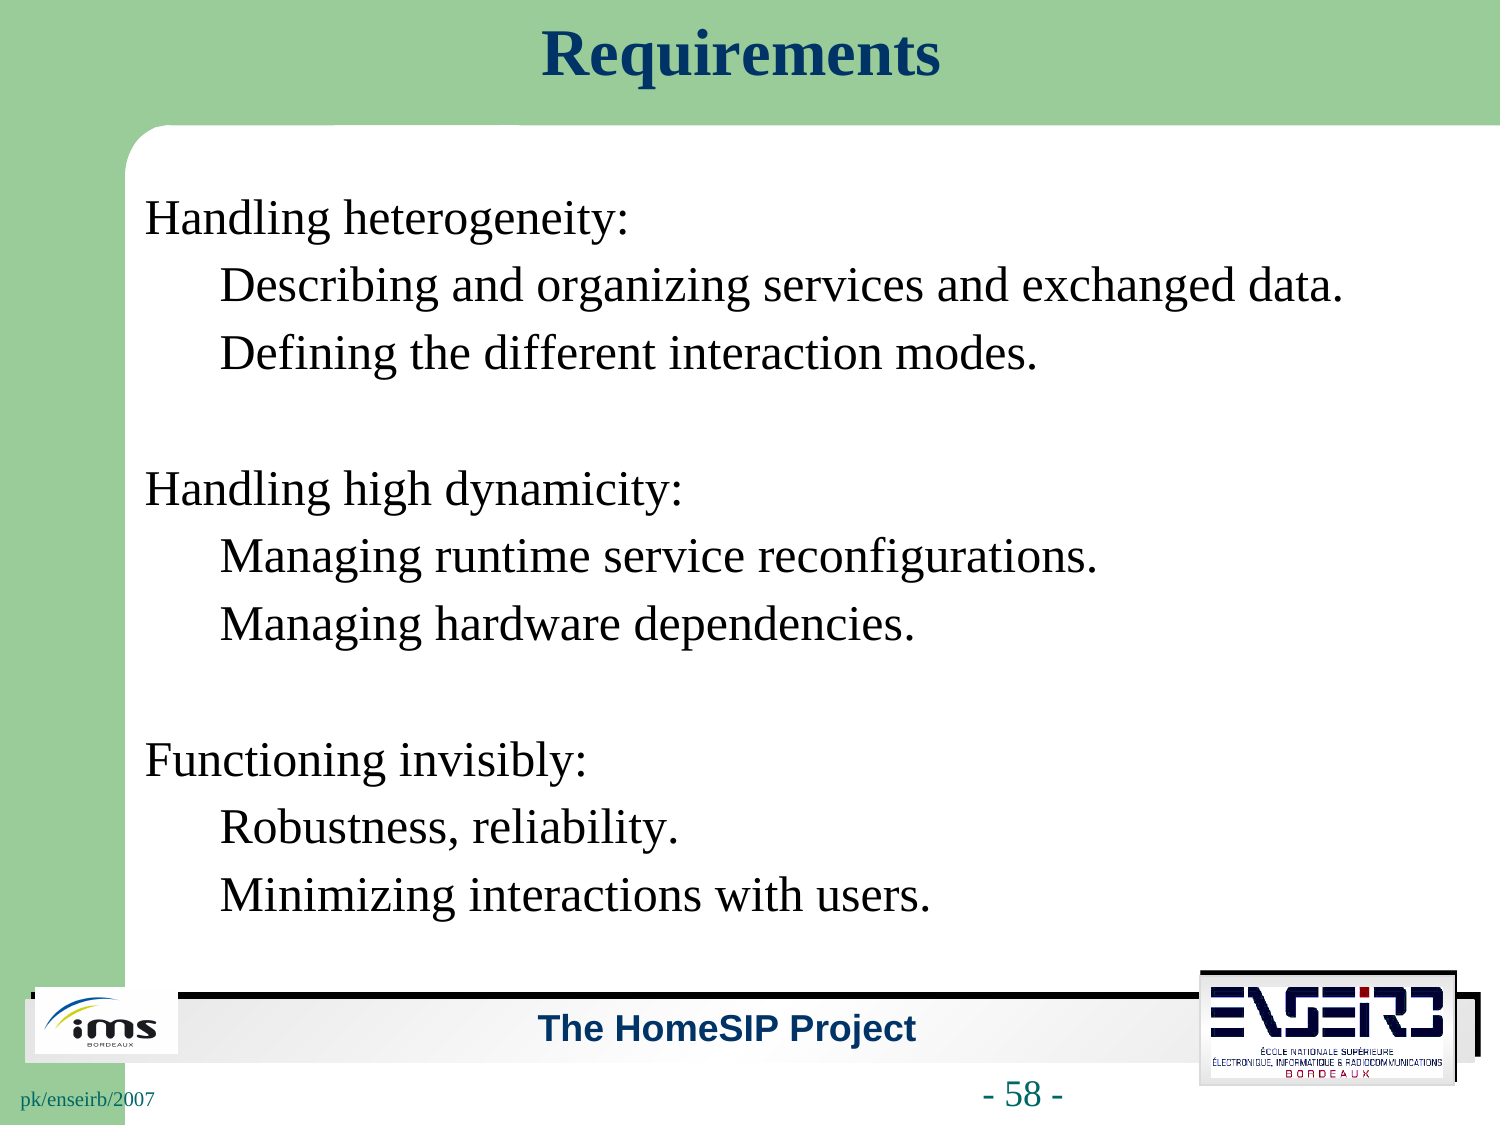

Requirements
Handling heterogeneity:
Describing and organizing services and exchanged data.
Defining the different interaction modes.
Handling high dynamicity:
Managing runtime service reconfigurations.
Managing hardware dependencies.
Functioning invisibly:
Robustness, reliability.
Minimizing interactions with users.